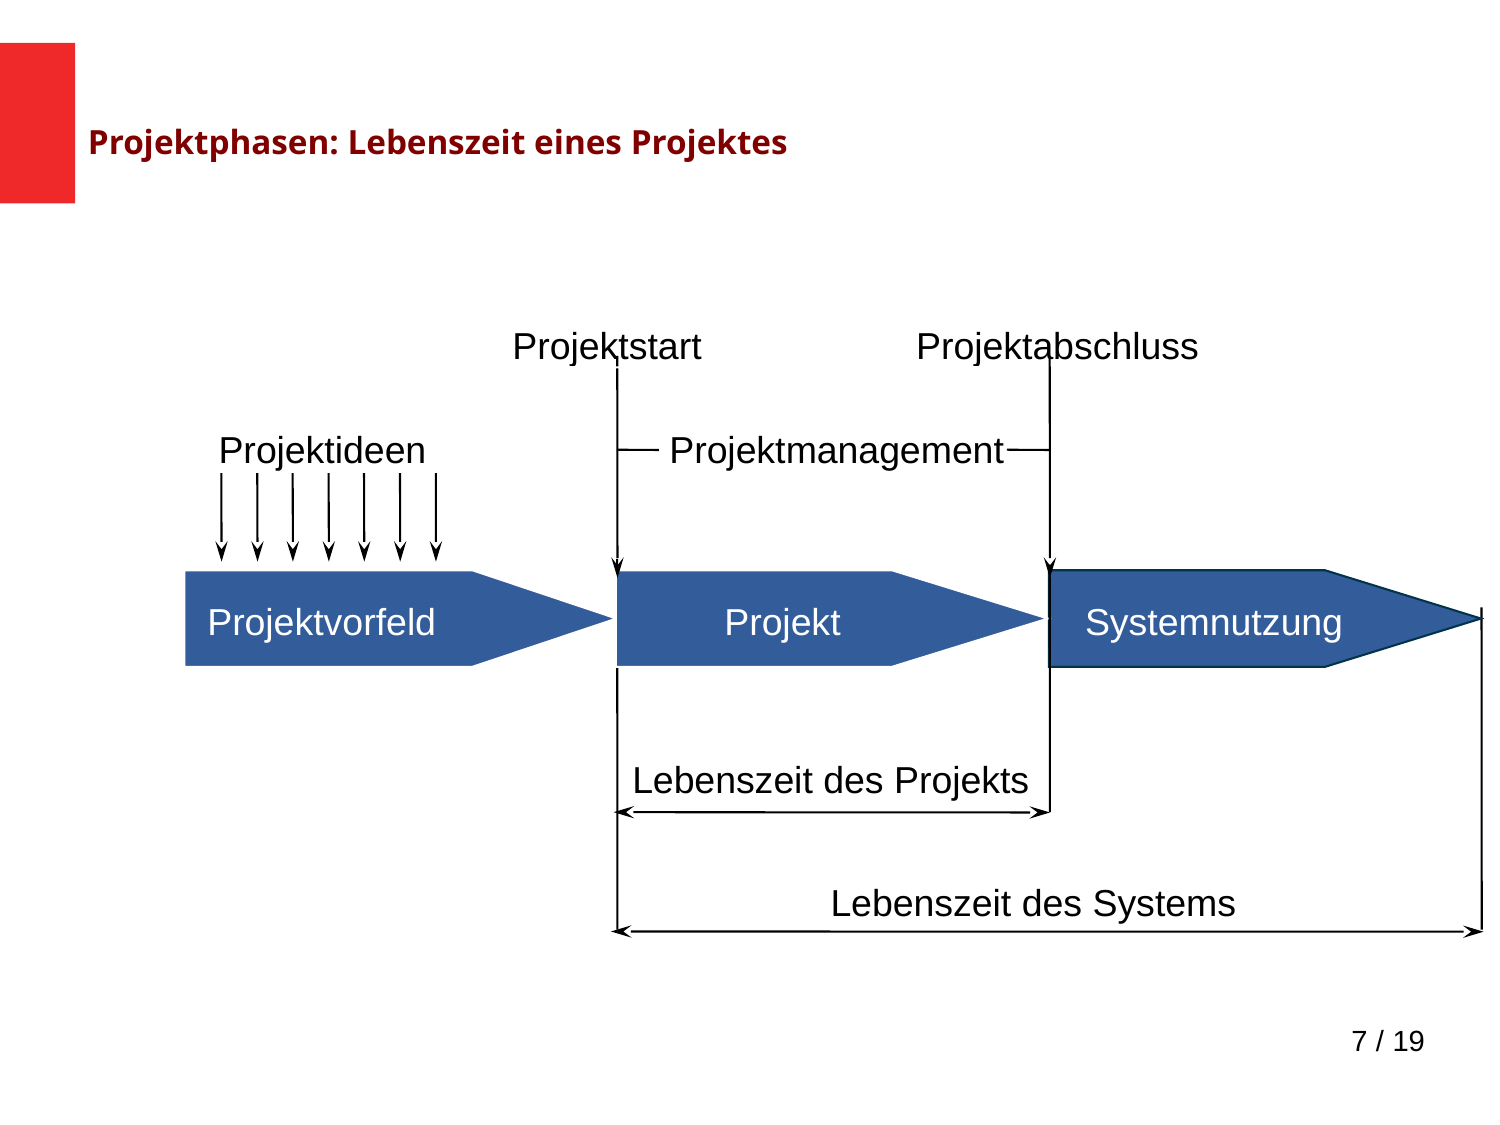

# Projektphasen: Lebenszeit eines Projektes
Projektstart
Projektmanagement
Projekt
Lebenszeit des Projekts
Projektabschluss
Systemnutzung
Projektideen
Projektvorfeld
Lebenszeit des Systems
7
© Hochschule Kempten / Prof.Dr.Arthur Kolb
Folie